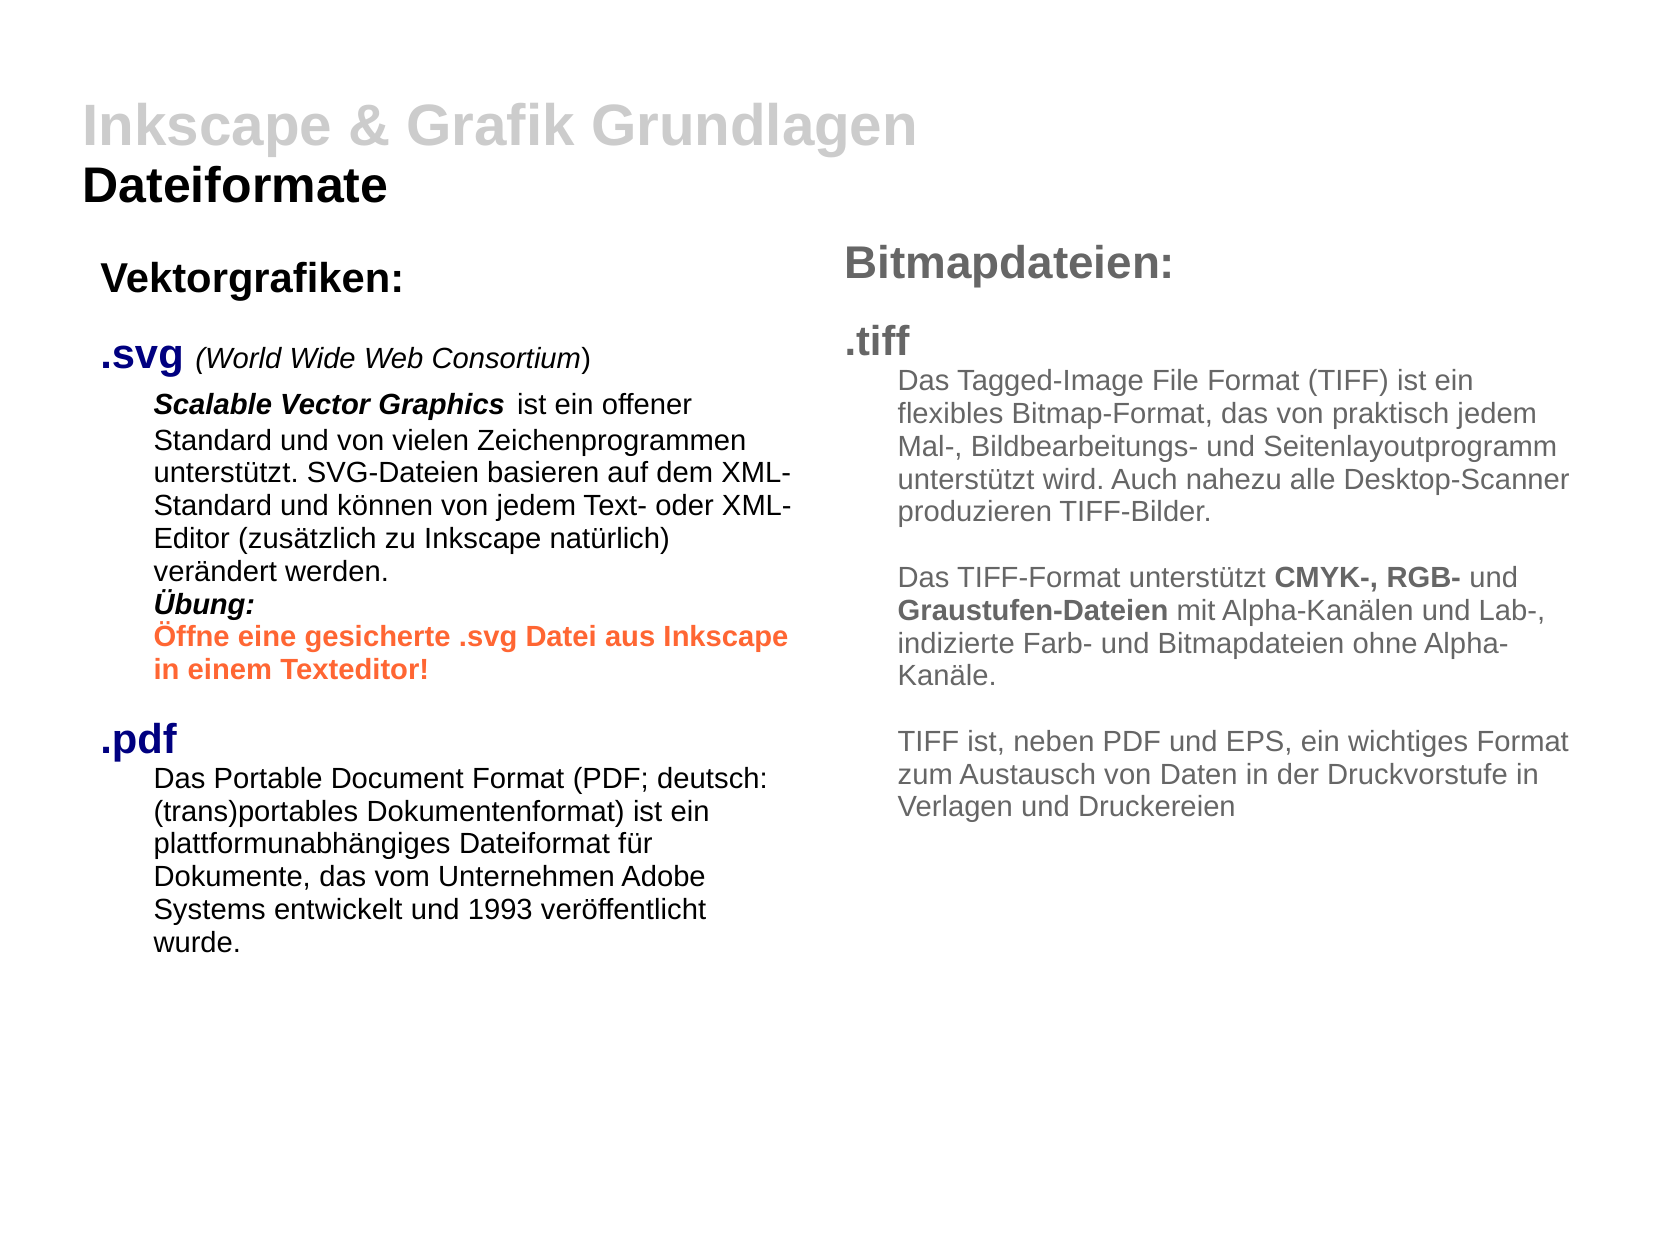

# Inkscape & Grafik Grundlagen Dateiformate
Bitmapdateien:
.tiff
Das Tagged-Image File Format (TIFF) ist ein flexibles Bitmap-Format, das von praktisch jedem Mal-, Bildbearbeitungs- und Seitenlayoutprogramm unterstützt wird. Auch nahezu alle Desktop-Scanner produzieren TIFF-Bilder. 
Das TIFF-Format unterstützt CMYK-, RGB- und Graustufen-Dateien mit Alpha-Kanälen und Lab-, indizierte Farb- und Bitmapdateien ohne Alpha-Kanäle.
TIFF ist, neben PDF und EPS, ein wichtiges Format zum Austausch von Daten in der Druckvorstufe in Verlagen und Druckereien
Vektorgrafiken:
.svg (World Wide Web Consortium)
Scalable Vector Graphics ist ein offener Standard und von vielen Zeichenprogrammen unterstützt. SVG-Dateien basieren auf dem XML-Standard und können von jedem Text- oder XML-Editor (zusätzlich zu Inkscape natürlich) verändert werden.
Übung:
Öffne eine gesicherte .svg Datei aus Inkscape in einem Texteditor!
.pdf
Das Portable Document Format (PDF; deutsch: (trans)portables Dokumentenformat) ist ein plattformunabhängiges Dateiformat für Dokumente, das vom Unternehmen Adobe Systems entwickelt und 1993 veröffentlicht wurde.